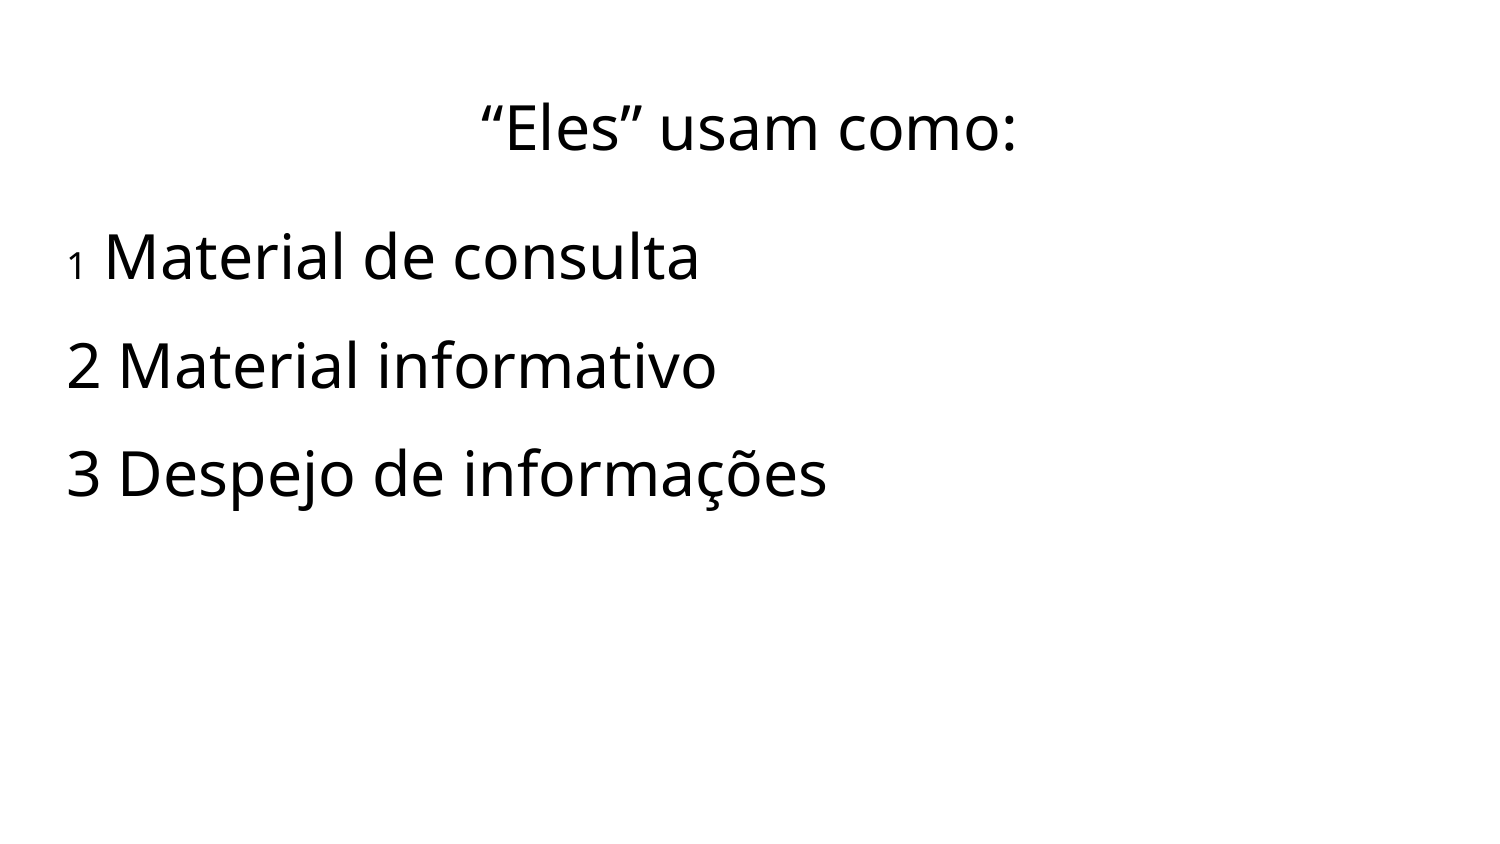

# “Eles” usam como:
1 Material de consulta
2 Material informativo
3 Despejo de informações